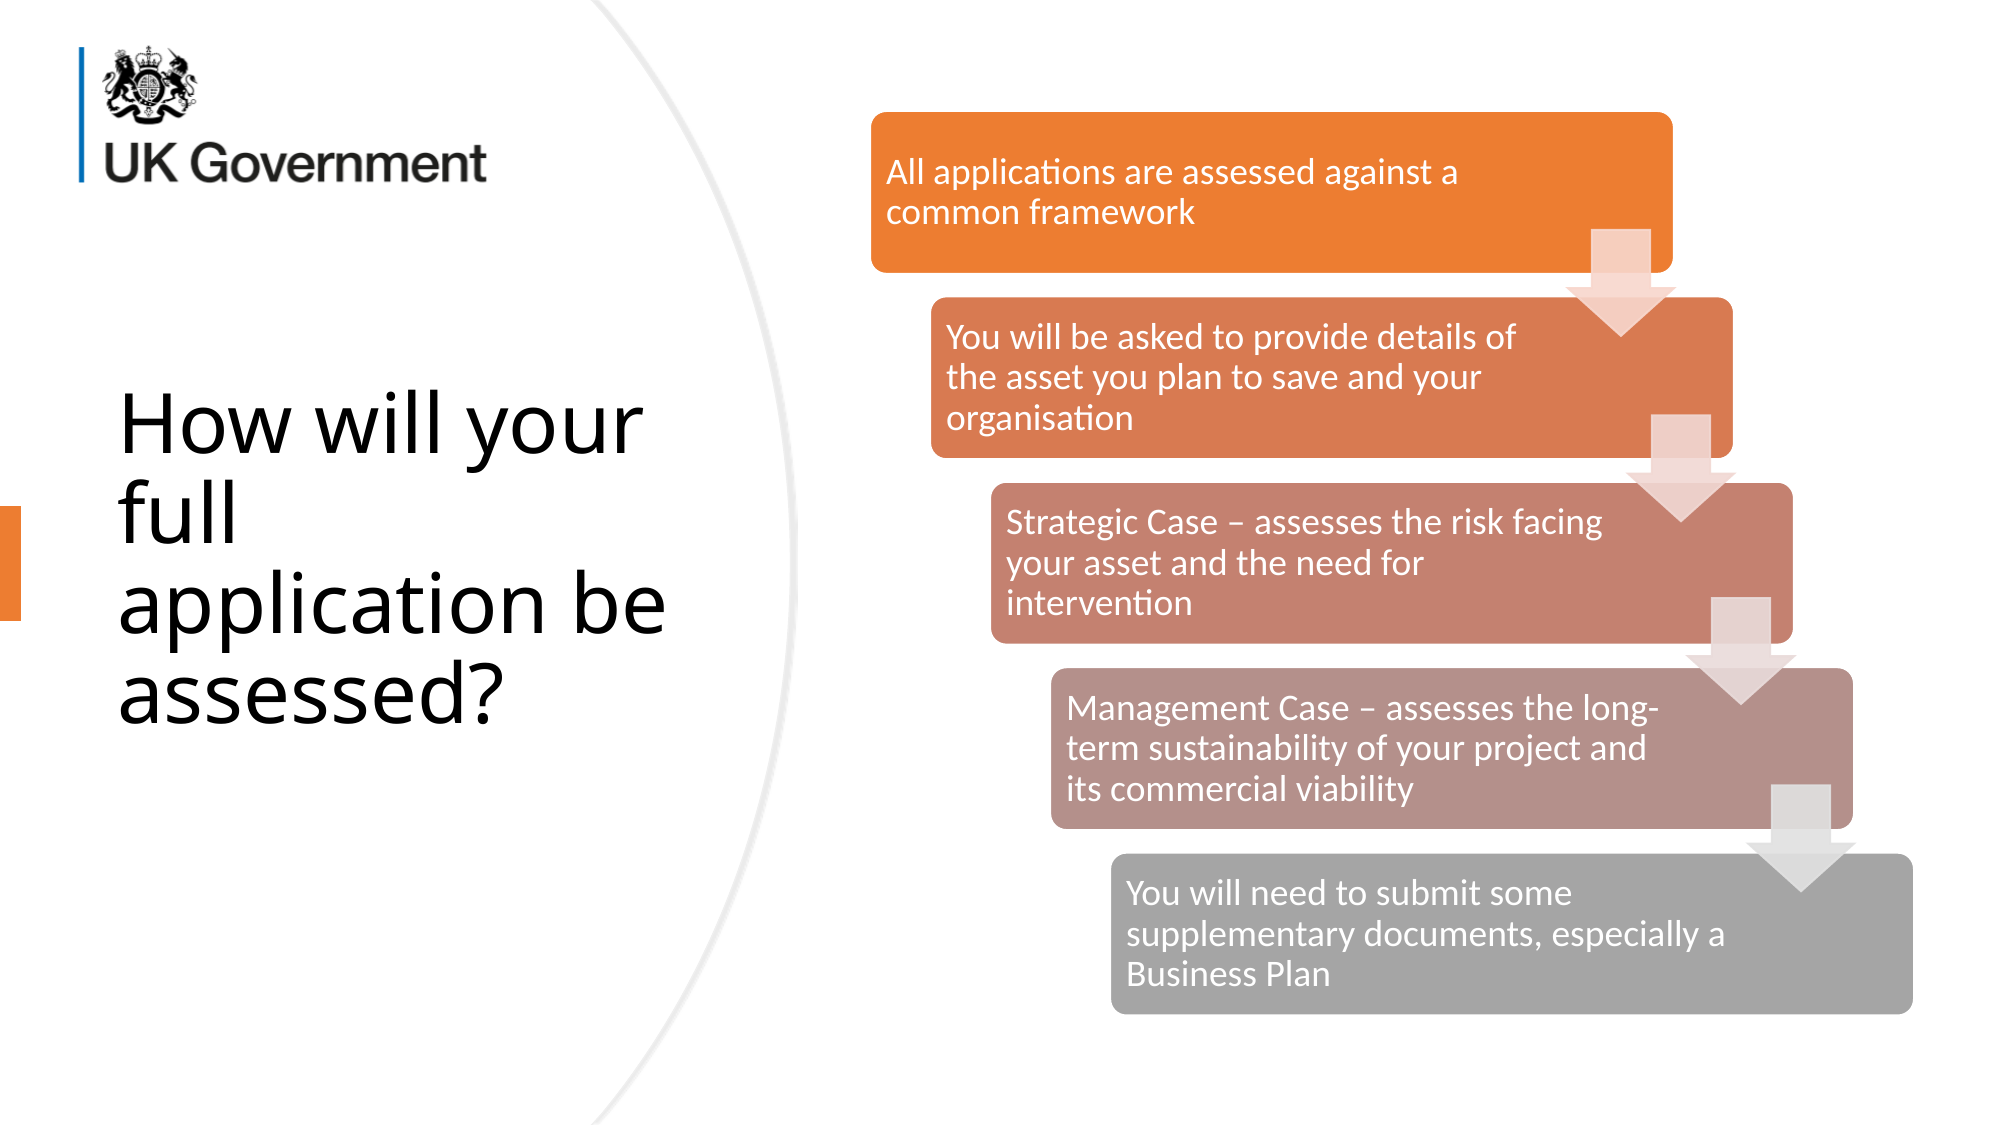

All applications are assessed against a common framework
You will be asked to provide details of the asset you plan to save and your organisation
Strategic Case – assesses the risk facing your asset and the need for intervention
Management Case – assesses the long-term sustainability of your project and its commercial viability
You will need to submit some supplementary documents, especially a Business Plan
# How will your full application be assessed?